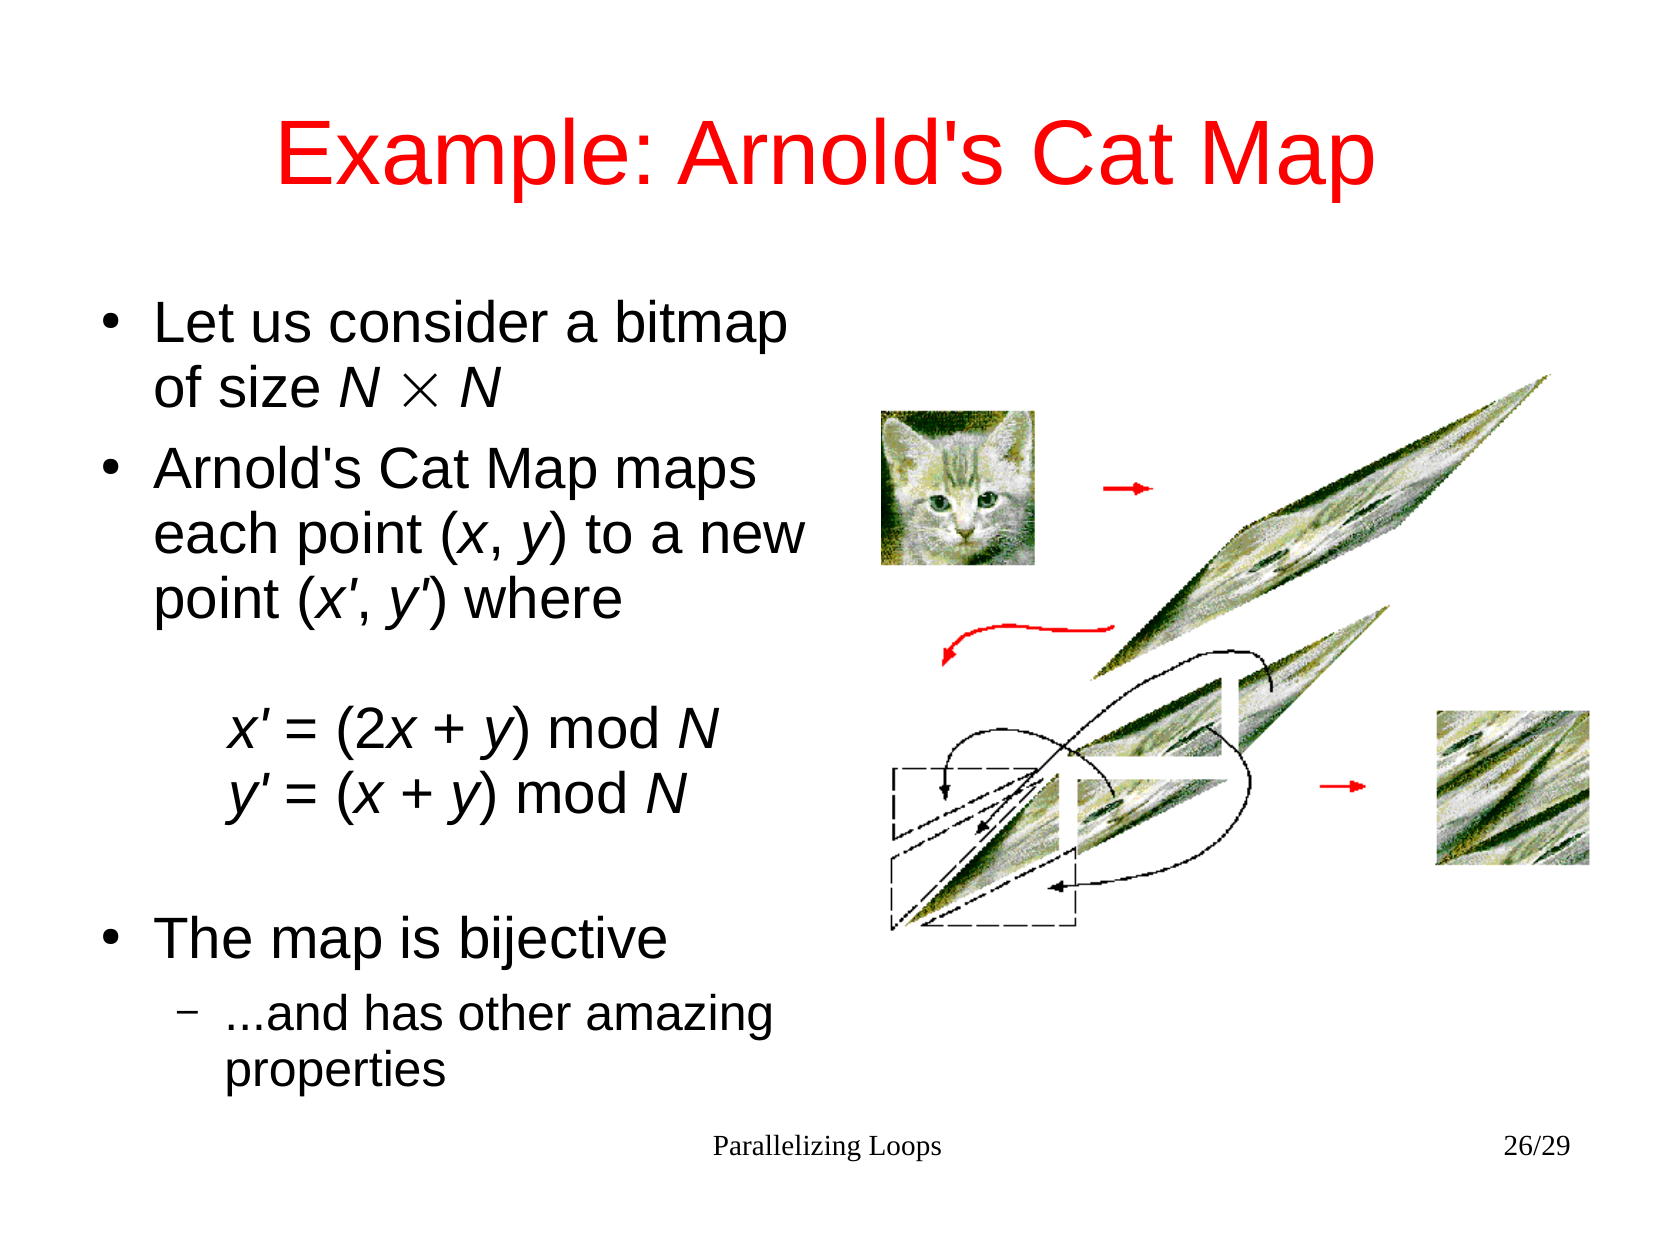

# Example: Arnold's Cat Map
Let us consider a bitmap of size N ´ N
Arnold's Cat Map maps each point (x, y) to a new point (x', y') where
	x' = (2x + y) mod N
	y' = (x + y) mod N
The map is bijective
...and has other amazing properties
Parallelizing Loops
26